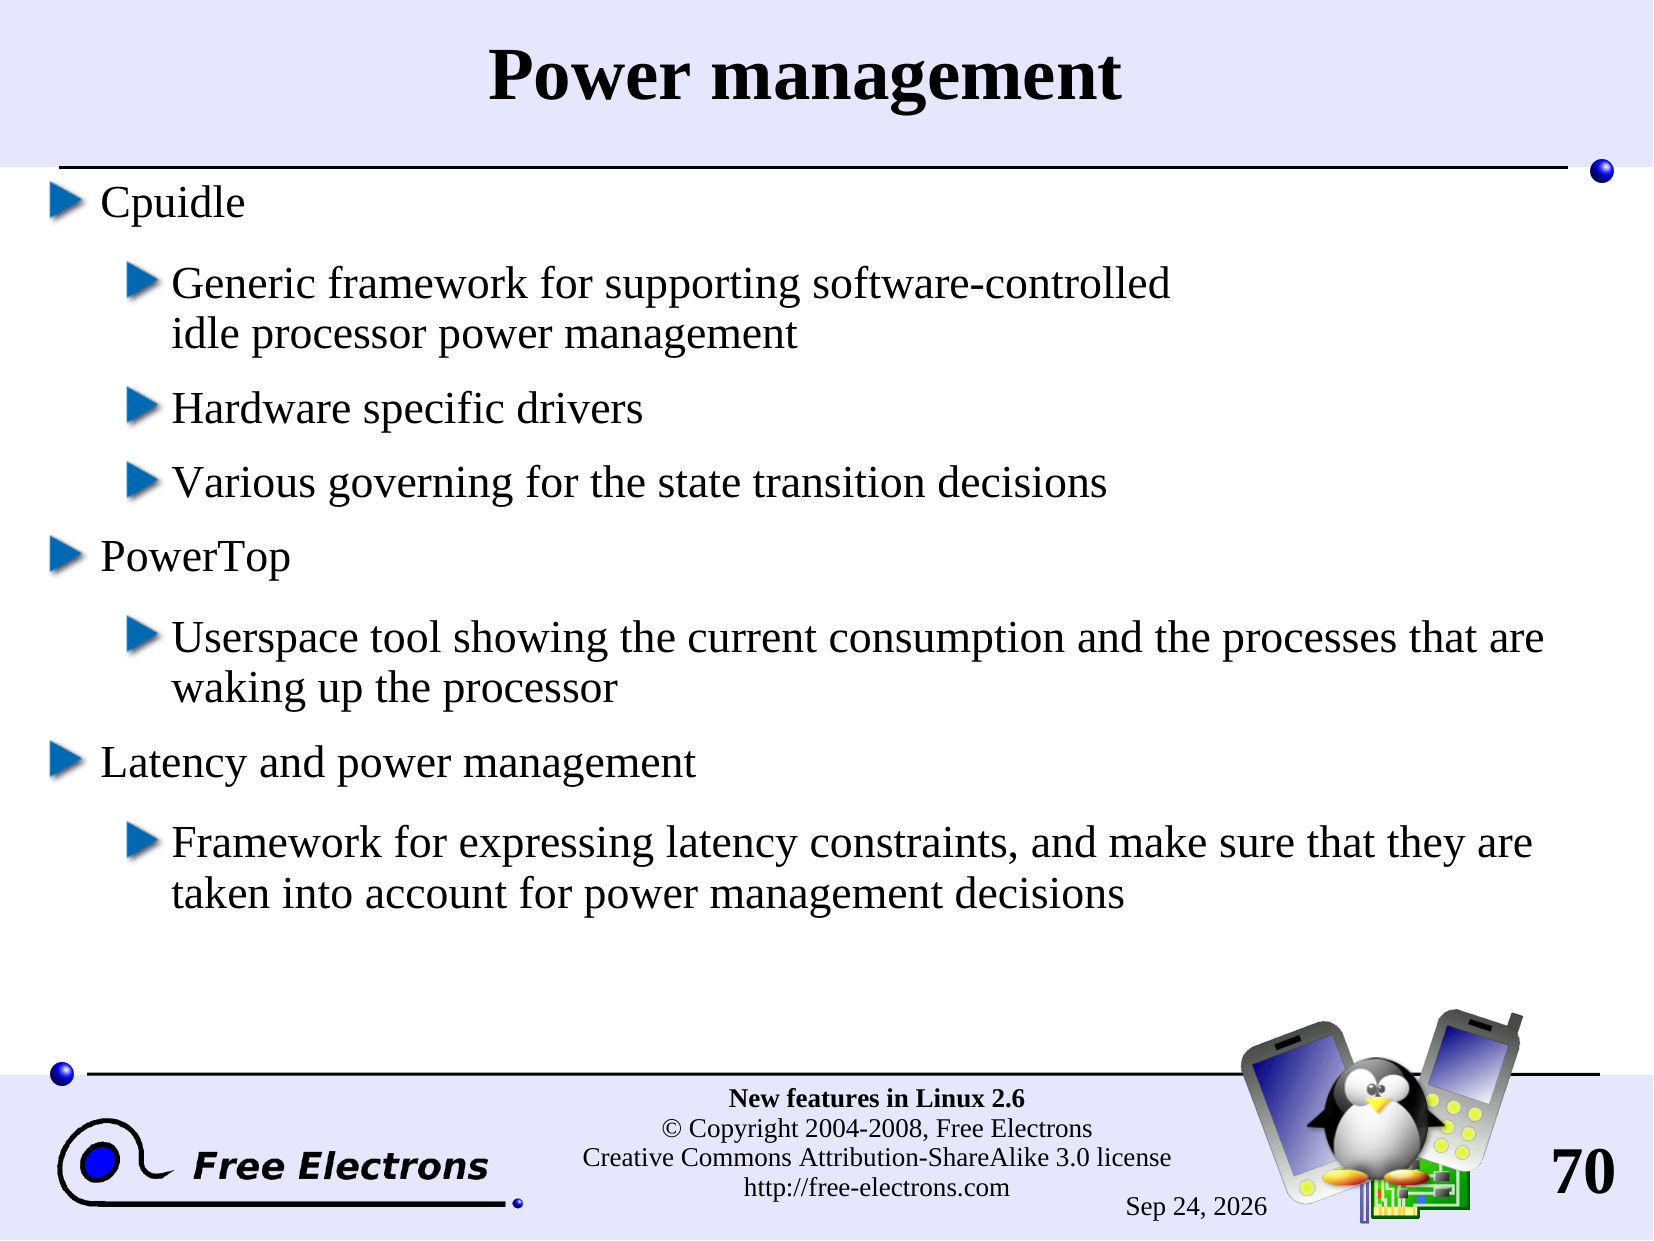

# Power management
Cpuidle
Generic framework for supporting software-controlled
idle processor power management
Hardware specific drivers
Various governing for the state transition decisions
PowerTop
Userspace tool showing the current consumption and the processes that are waking up the processor
Latency and power management
Framework for expressing latency constraints, and make sure that they are taken into account for power management decisions